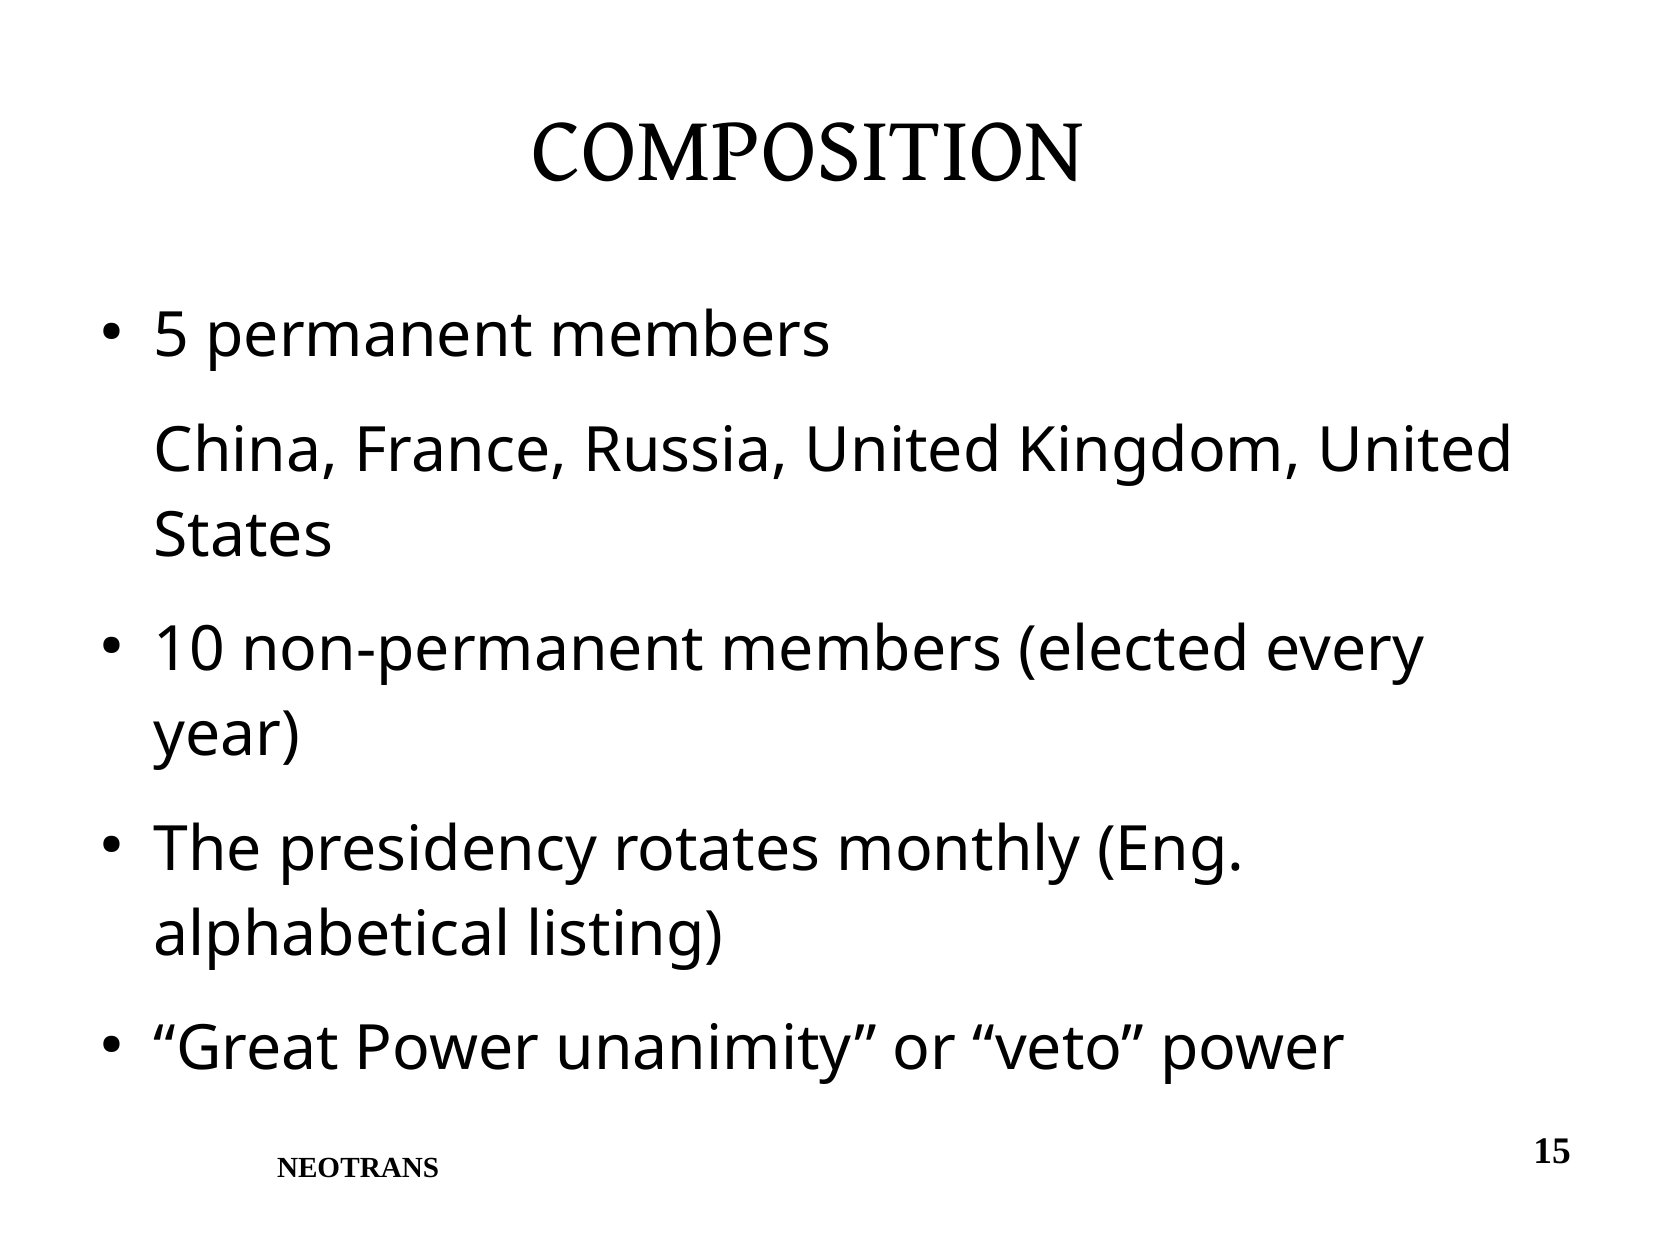

# COMPOSITION
5 permanent members
China, France, Russia, United Kingdom, United States
10 non-permanent members (elected every year)
The presidency rotates monthly (Eng. alphabetical listing)
“Great Power unanimity” or “veto” power
15
NEOTRANS